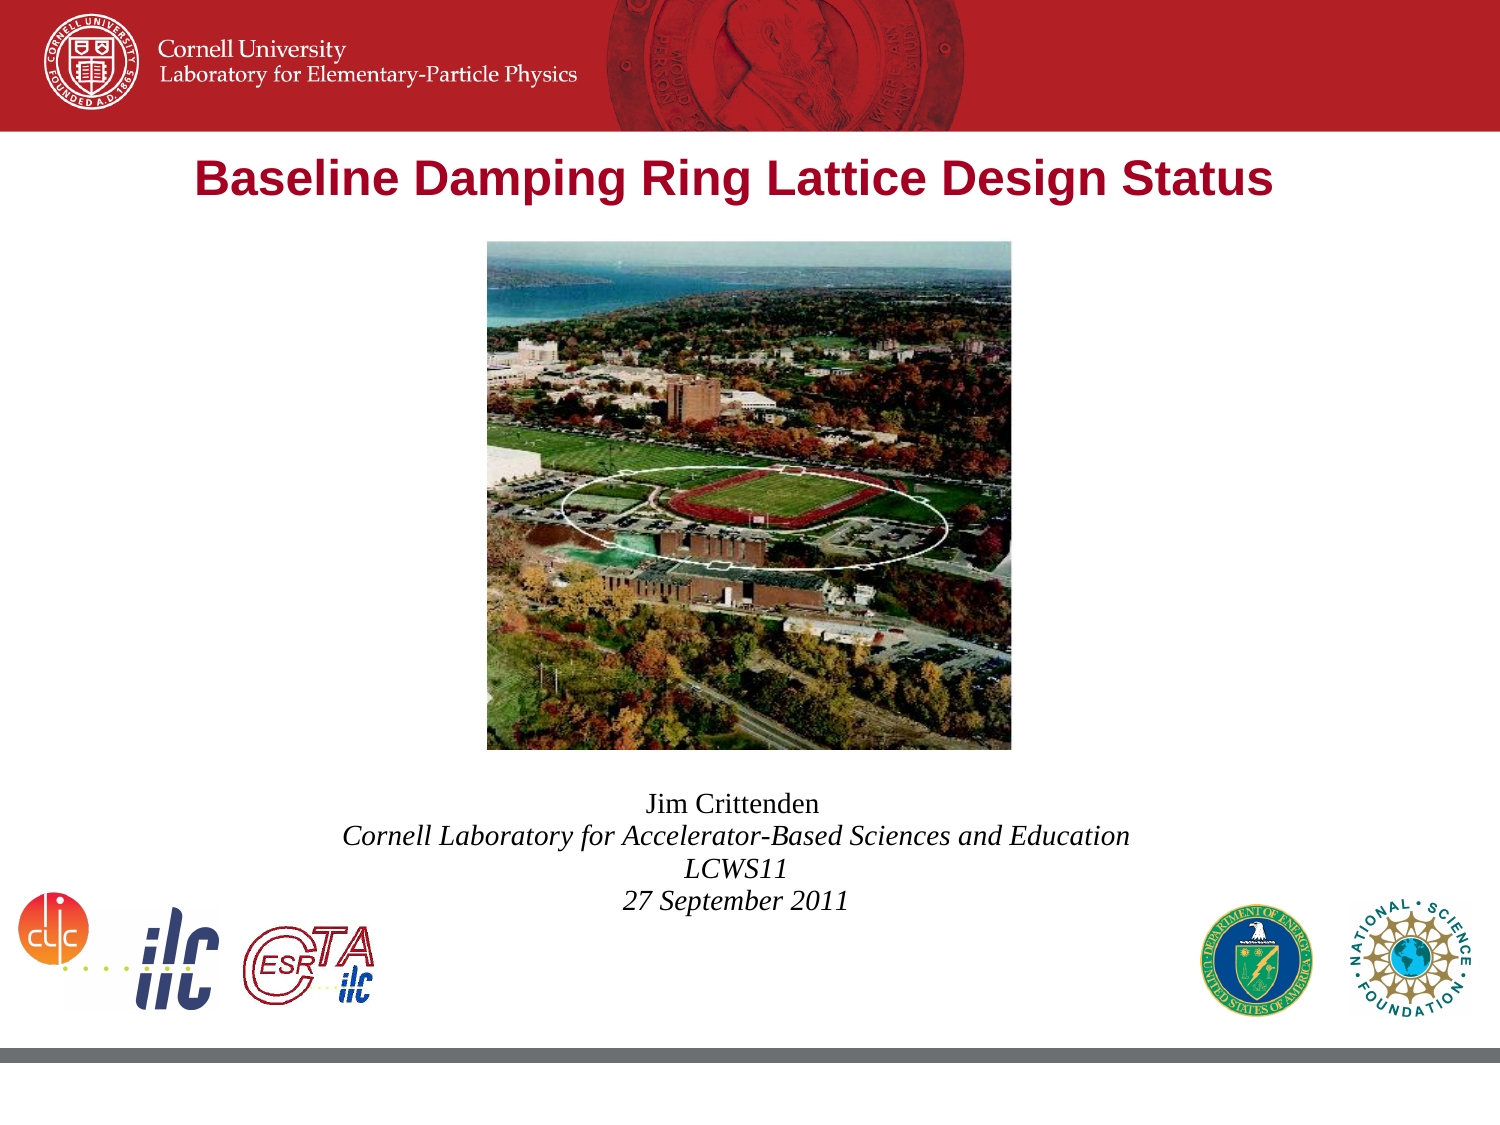

Baseline Damping Ring Lattice Design Status
# Jim Crittenden
Cornell Laboratory for Accelerator-Based Sciences and Education
LCWS11
27 September 2011